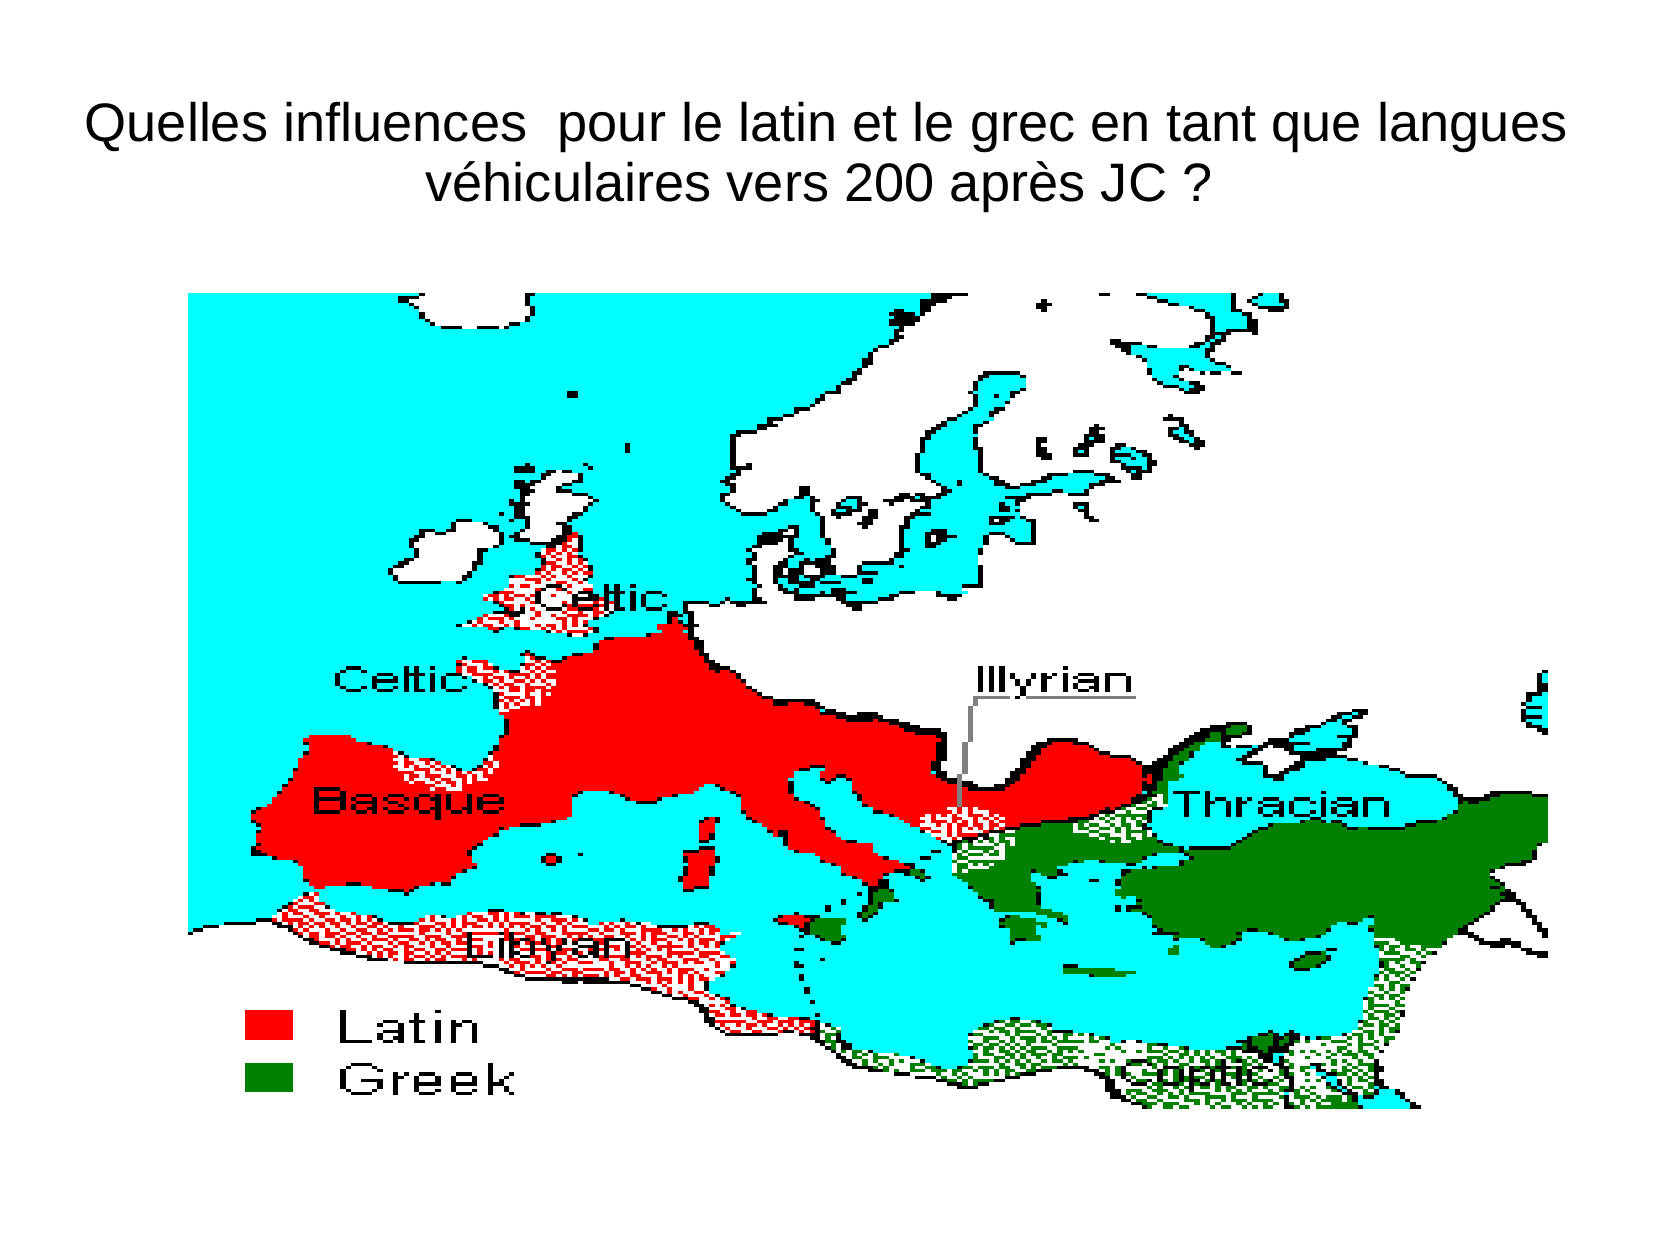

# Quelles influences pour le latin et le grec en tant que langues véhiculaires vers 200 après JC ?